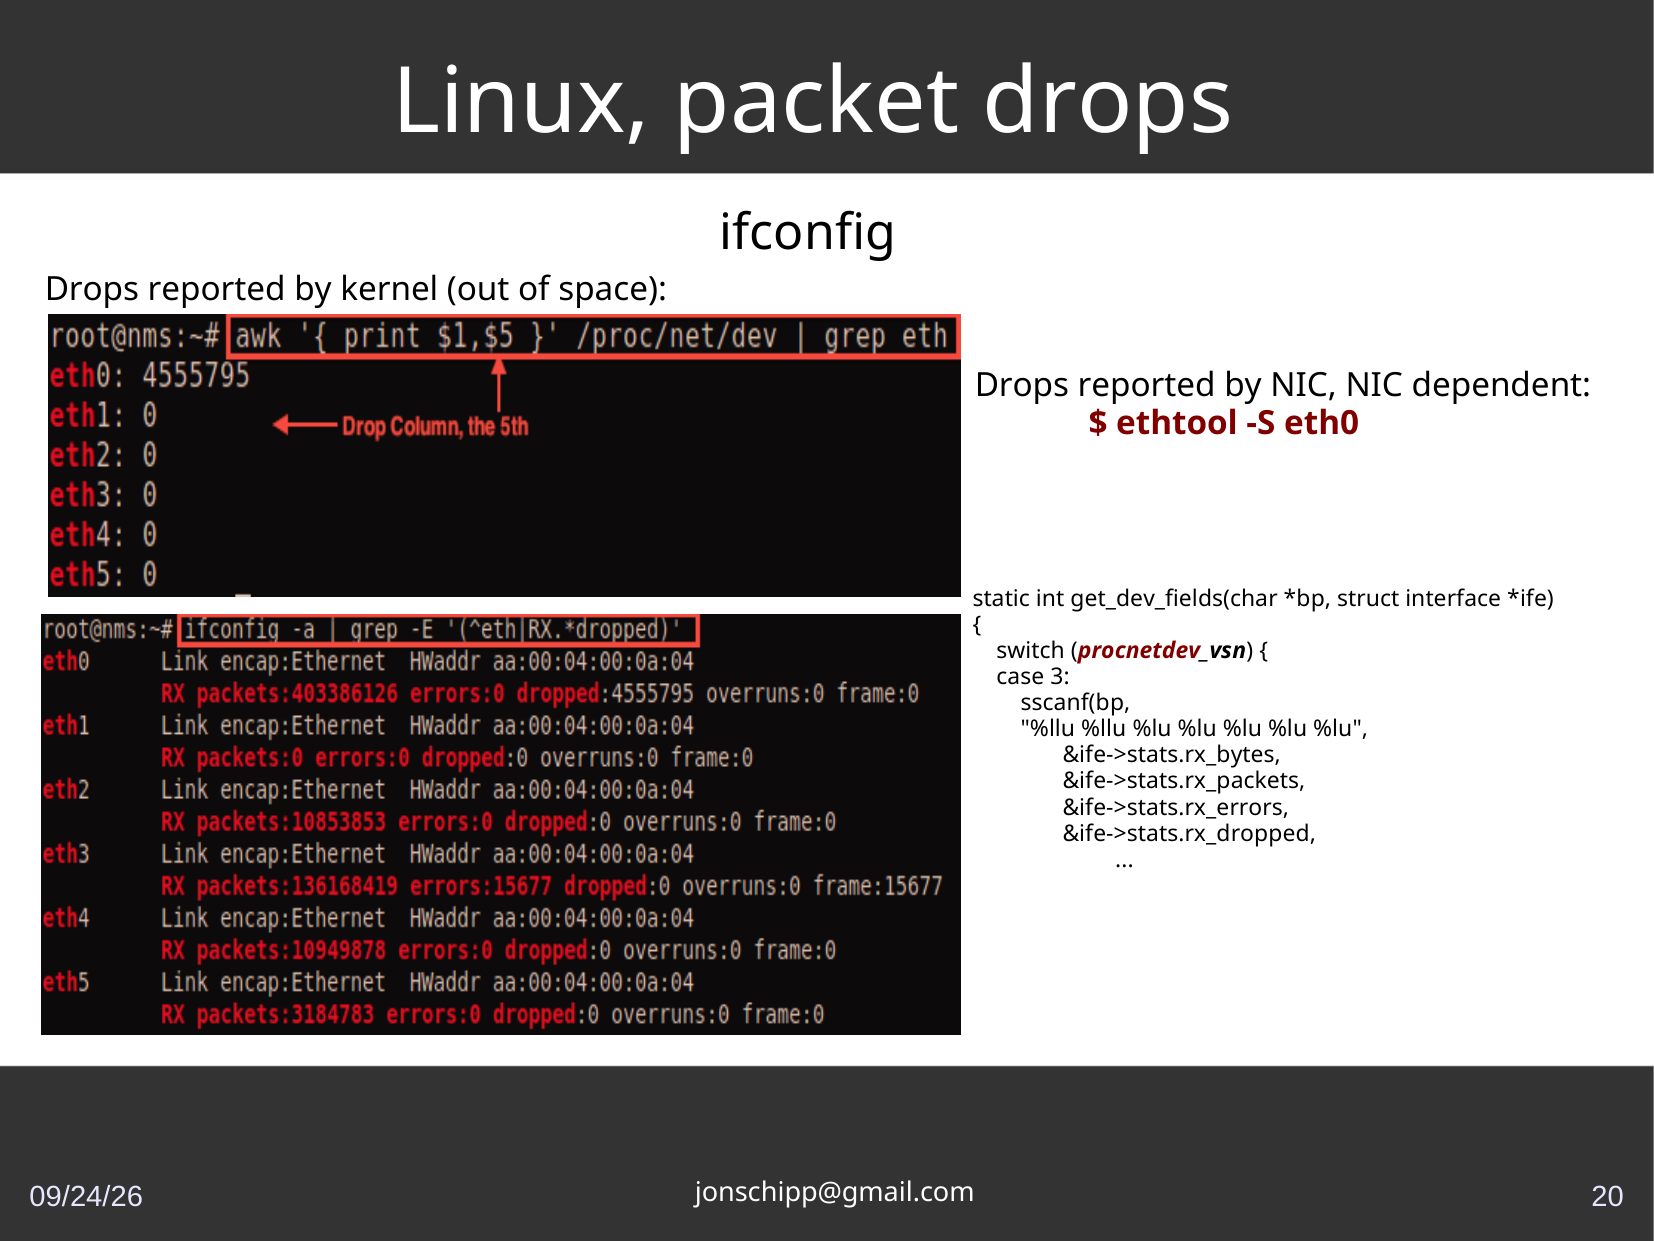

Linux, packet drops
ifconfig
Drops reported by kernel (out of space):
Drops reported by NIC, NIC dependent:
 $ ethtool -S eth0
static int get_dev_fields(char *bp, struct interface *ife)
{
 switch (procnetdev_vsn) {
 case 3:
 sscanf(bp,
 "%llu %llu %lu %lu %lu %lu %lu",
 &ife->stats.rx_bytes,
 &ife->stats.rx_packets,
 &ife->stats.rx_errors,
 &ife->stats.rx_dropped,
	 ...
jonschipp@gmail.com